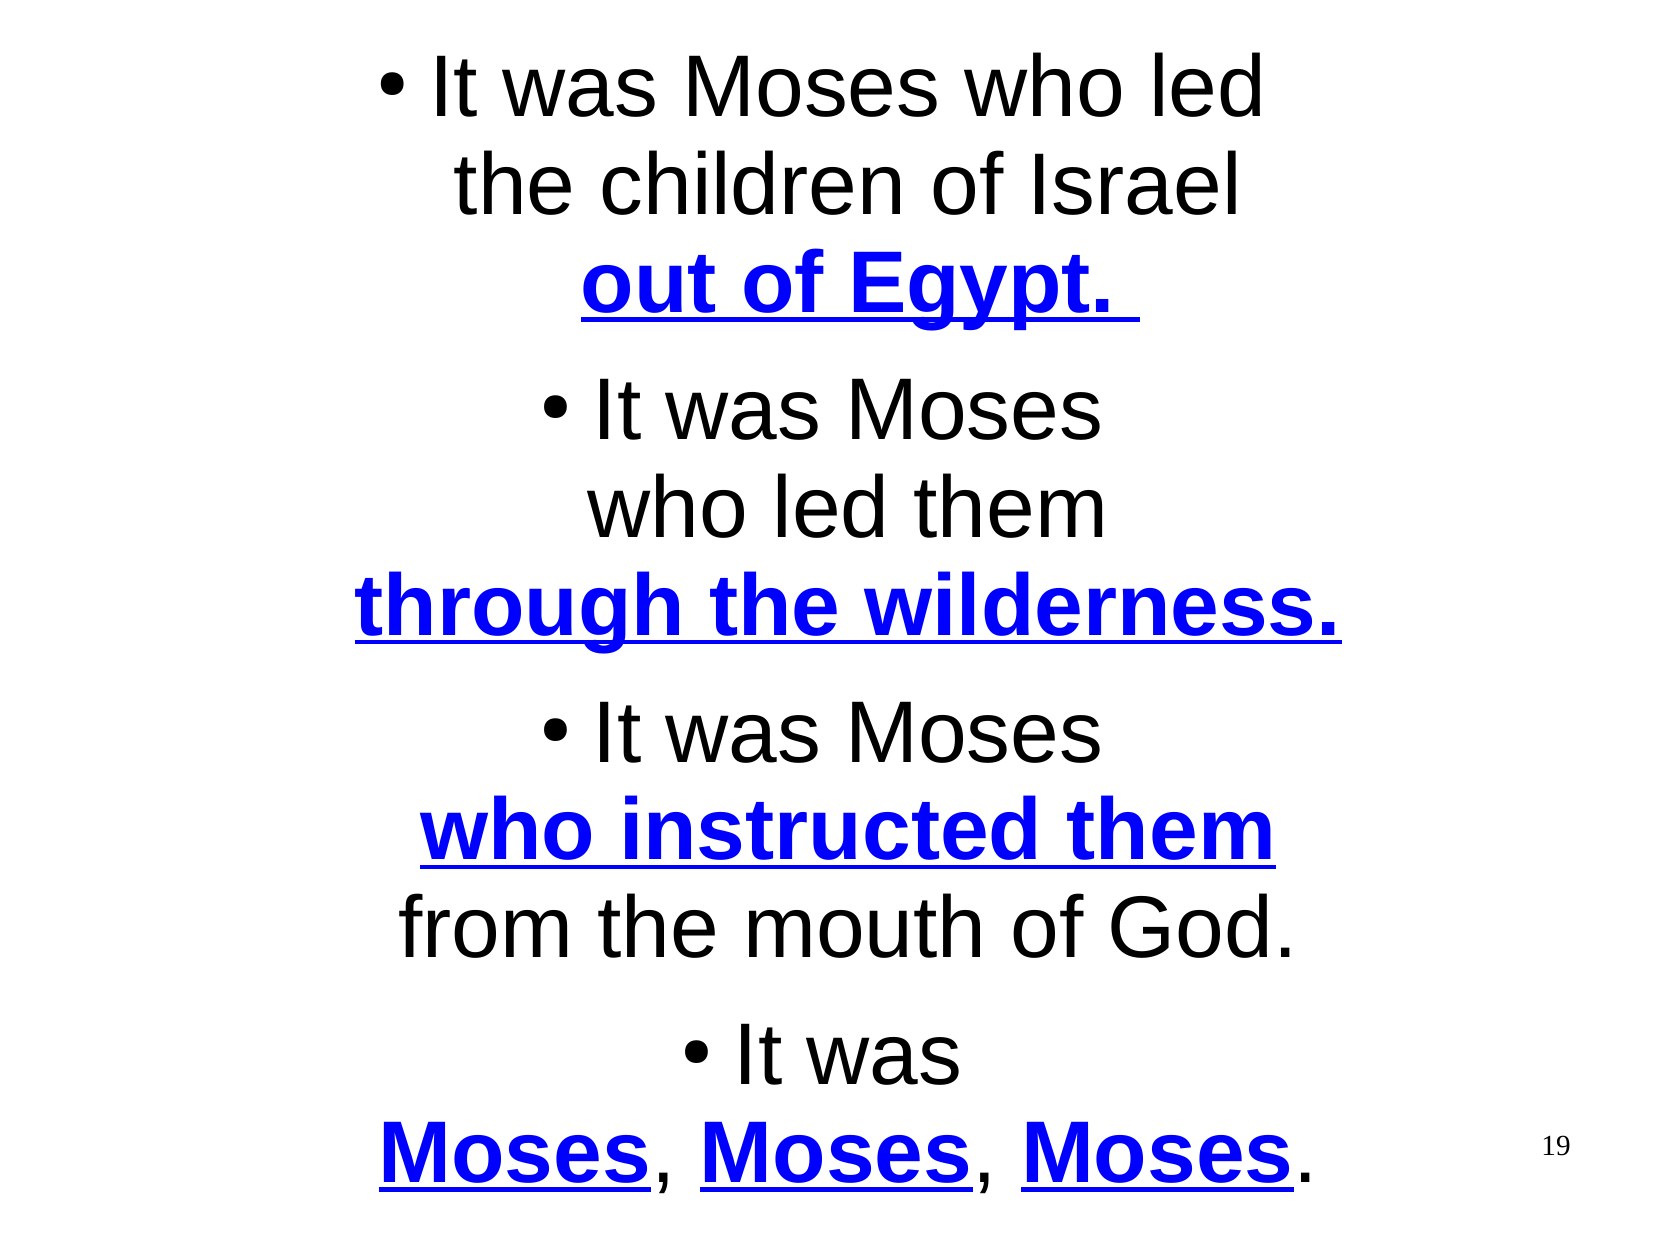

# It was Moses who led the children of Israel out of Egypt.
It was Moses
who led them
through the wilderness.
It was Moses
who instructed them
from the mouth of God.
It was
Moses, Moses, Moses.
19